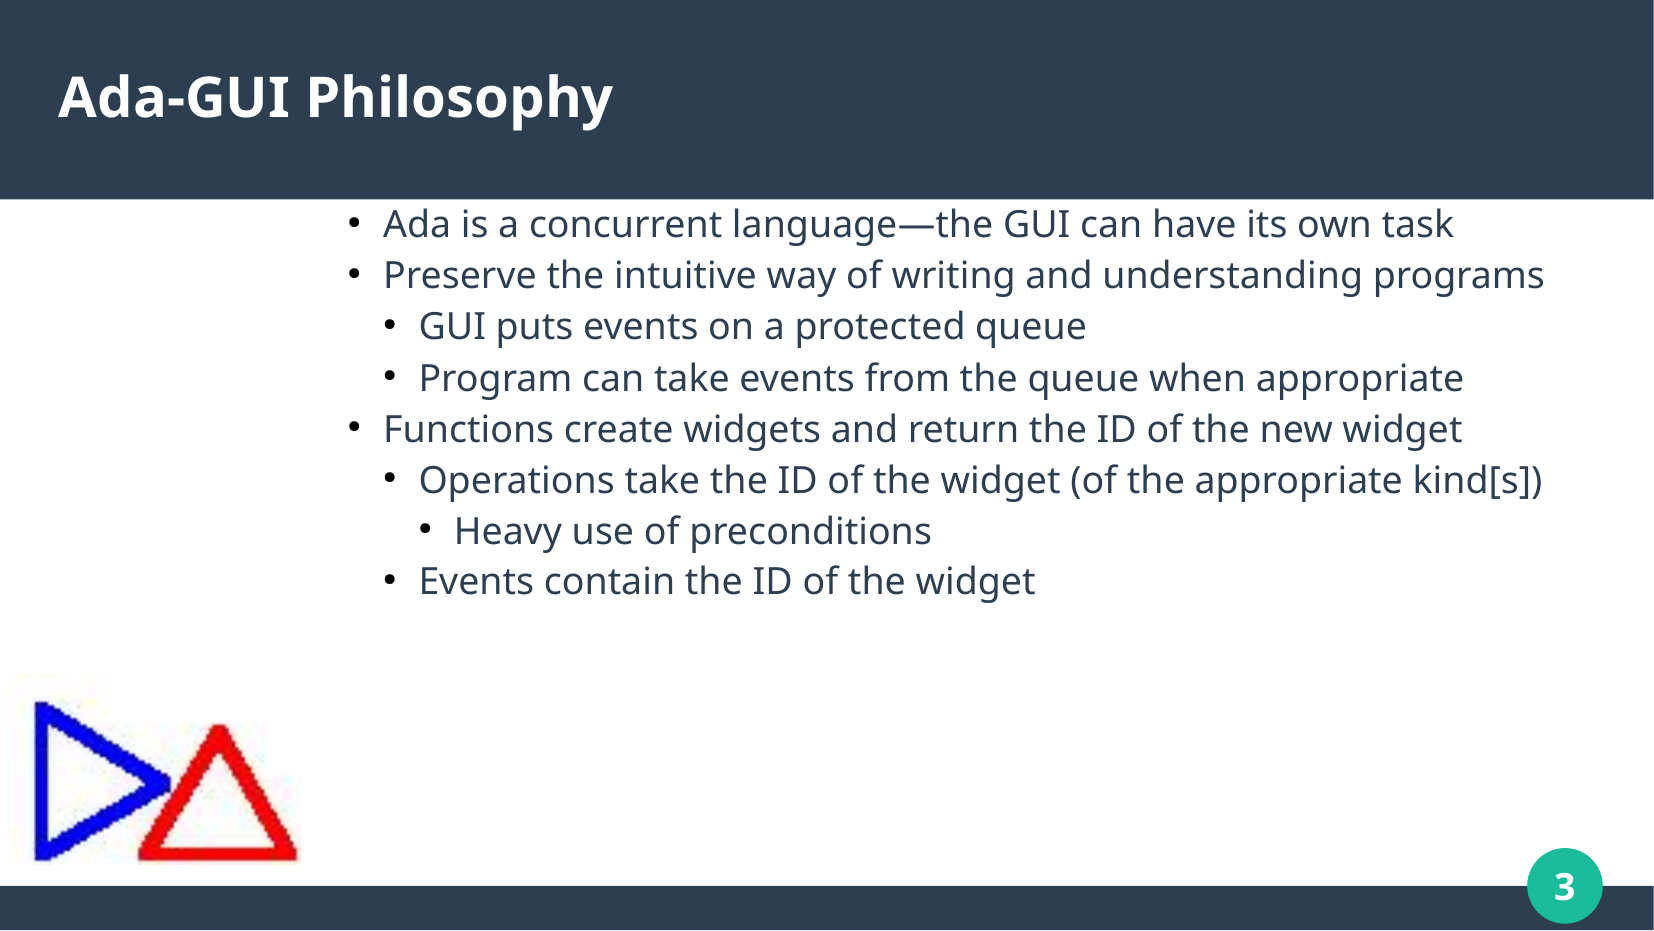

# Ada-GUI Philosophy
Ada is a concurrent language—the GUI can have its own task
Preserve the intuitive way of writing and understanding programs
GUI puts events on a protected queue
Program can take events from the queue when appropriate
Functions create widgets and return the ID of the new widget
Operations take the ID of the widget (of the appropriate kind[s])
Heavy use of preconditions
Events contain the ID of the widget